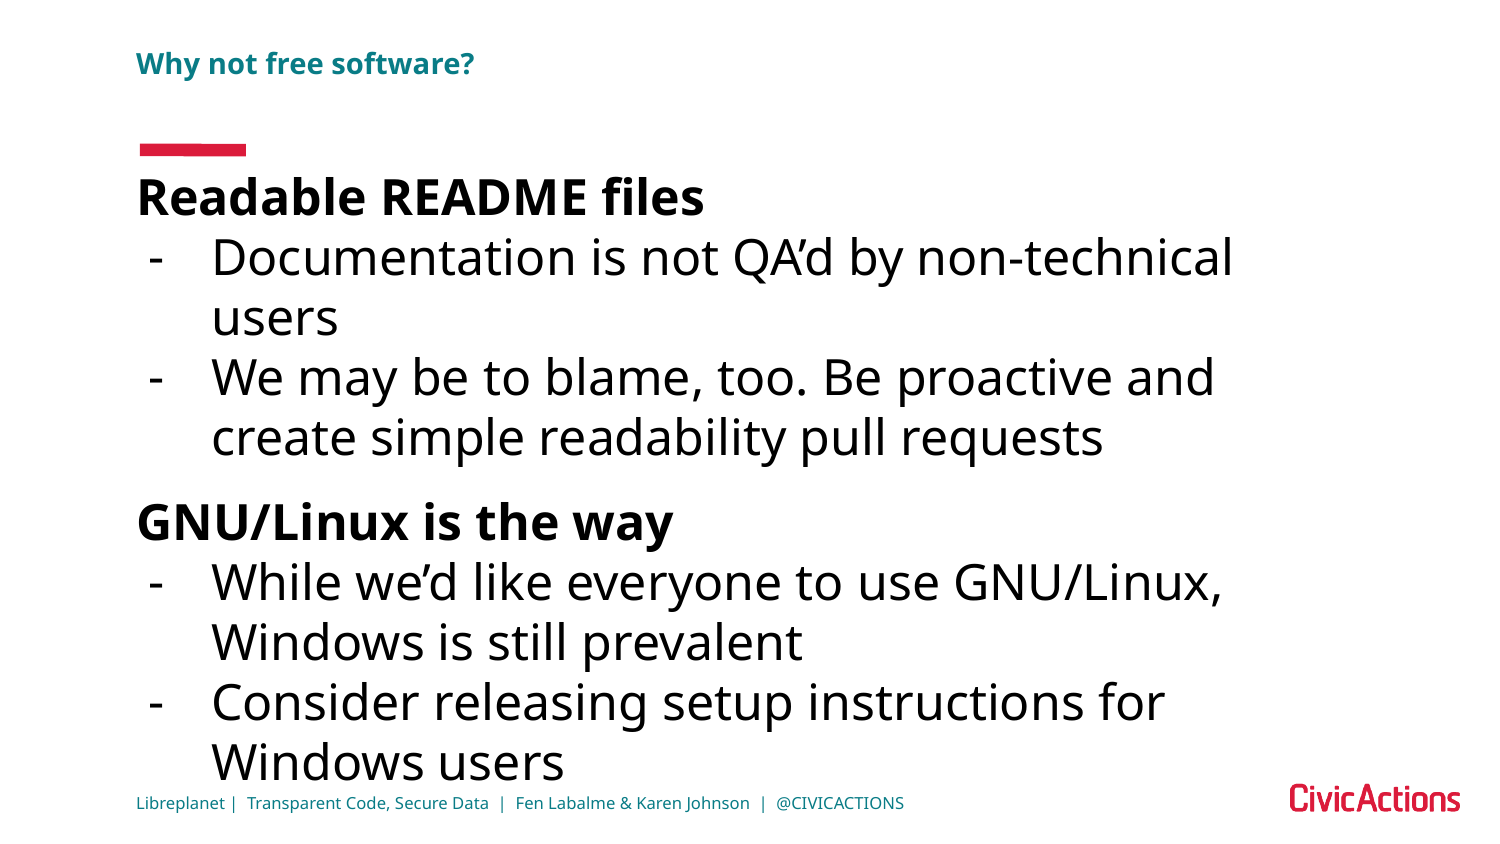

# Why not free software?
Readable README files
Documentation is not QA’d by non-technical users
We may be to blame, too. Be proactive and create simple readability pull requests
GNU/Linux is the way
While we’d like everyone to use GNU/Linux, Windows is still prevalent
Consider releasing setup instructions for Windows users
Libreplanet | Transparent Code, Secure Data | Fen Labalme & Karen Johnson | @CIVICACTIONS